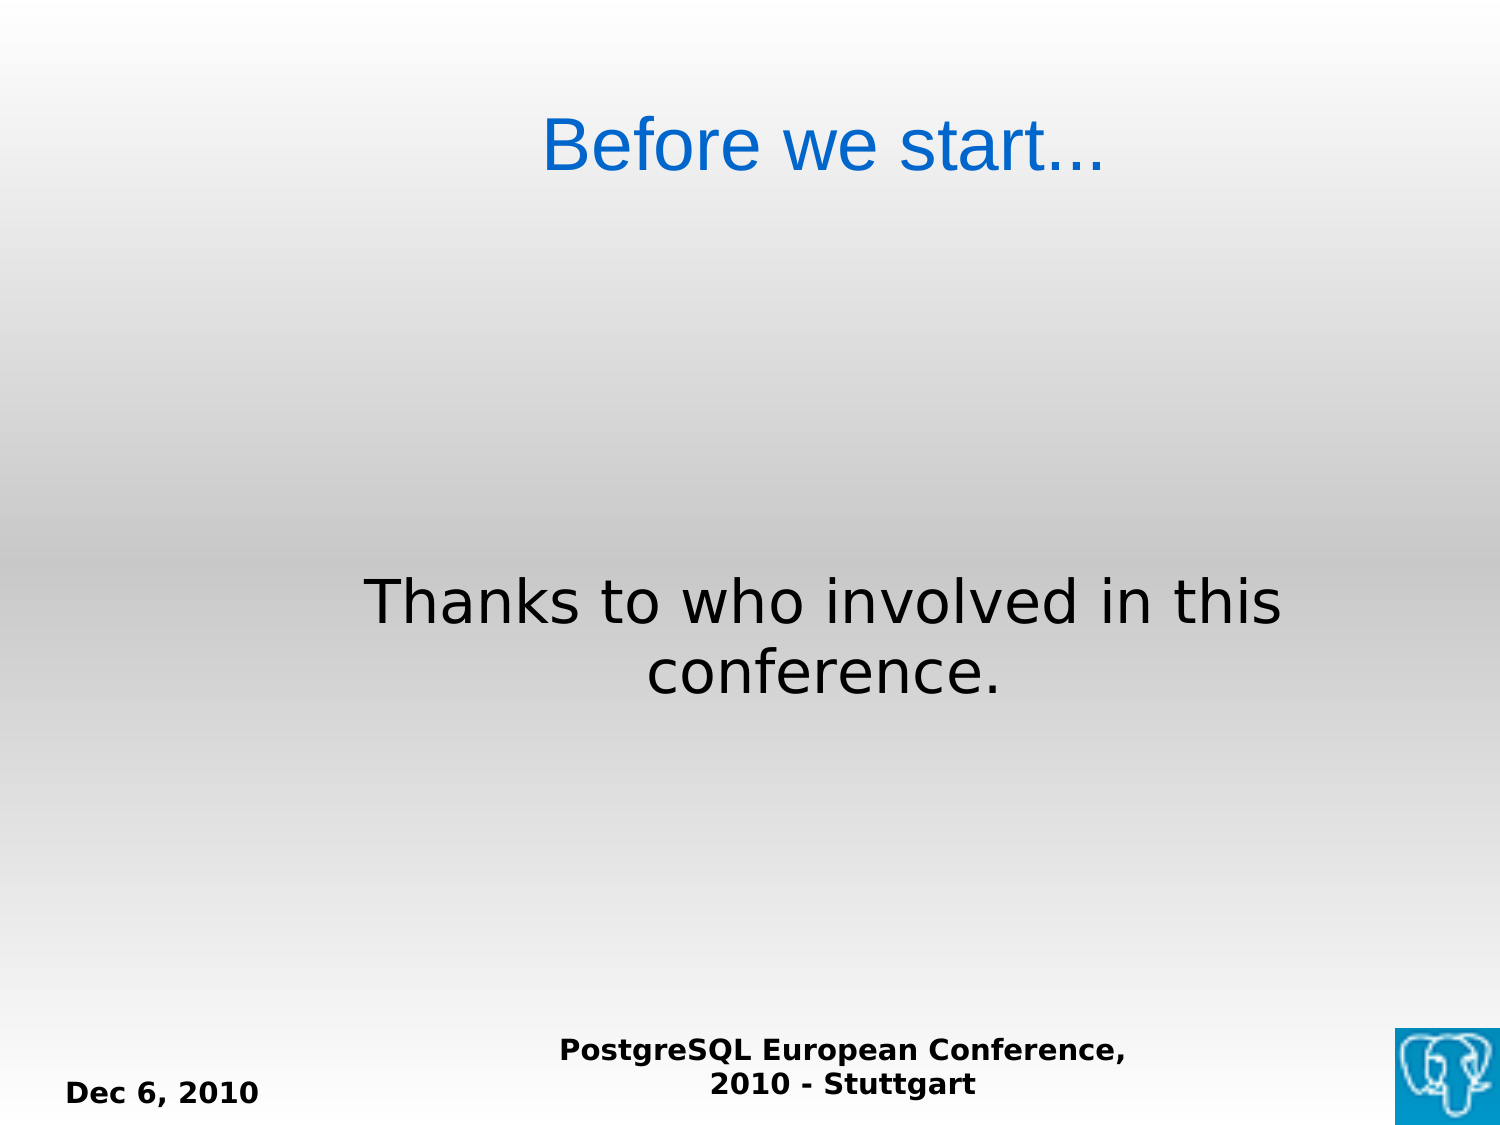

# Before we start...
Thanks to who involved in this conference.